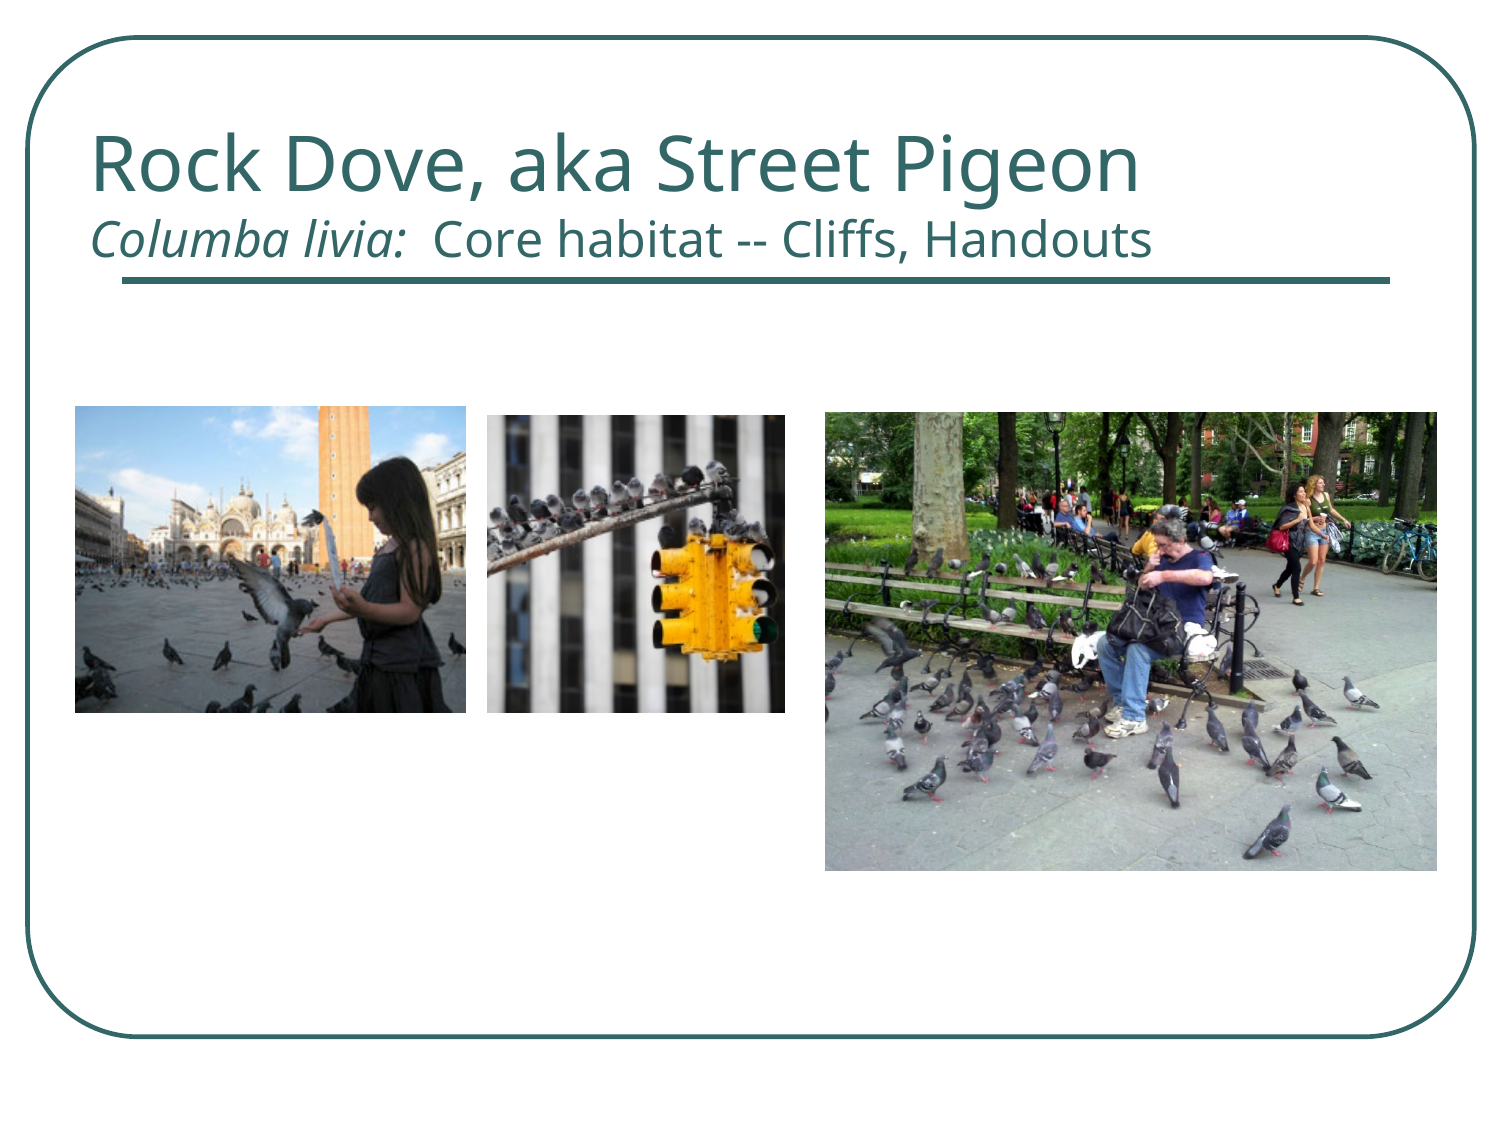

# Rock Dove, aka Street Pigeon Columba livia: Core habitat -- Cliffs, Handouts